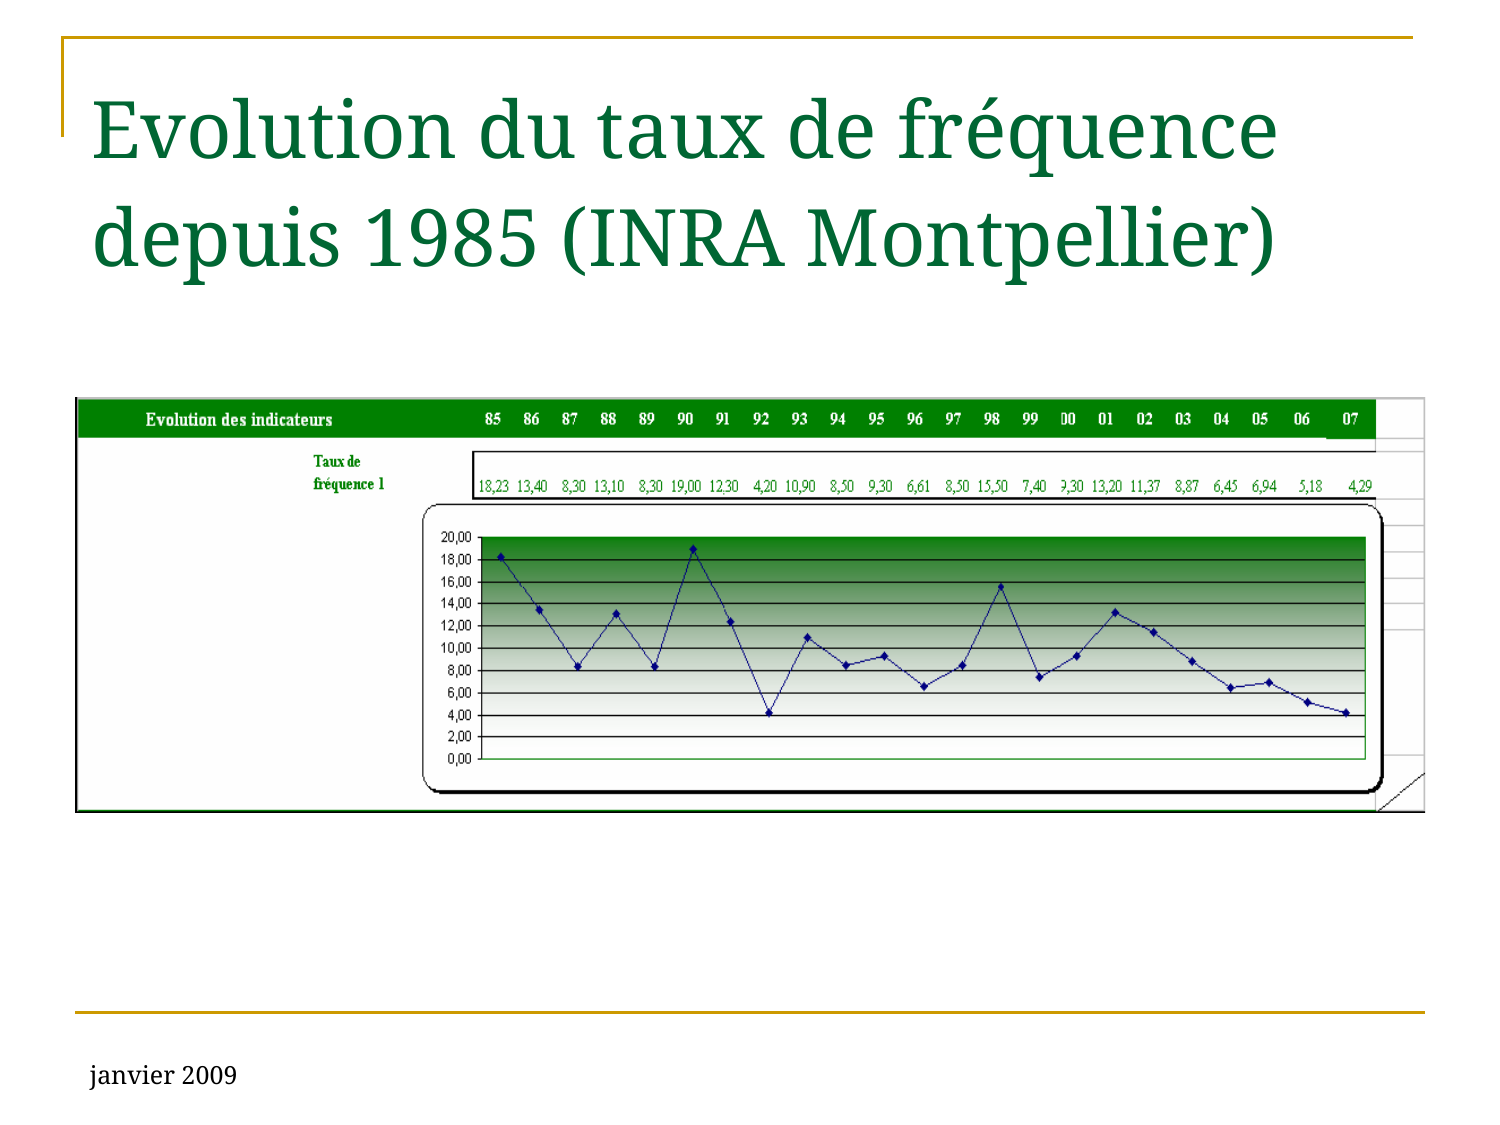

# Evolution du taux de fréquence depuis 1985 (INRA Montpellier)
janvier 2009